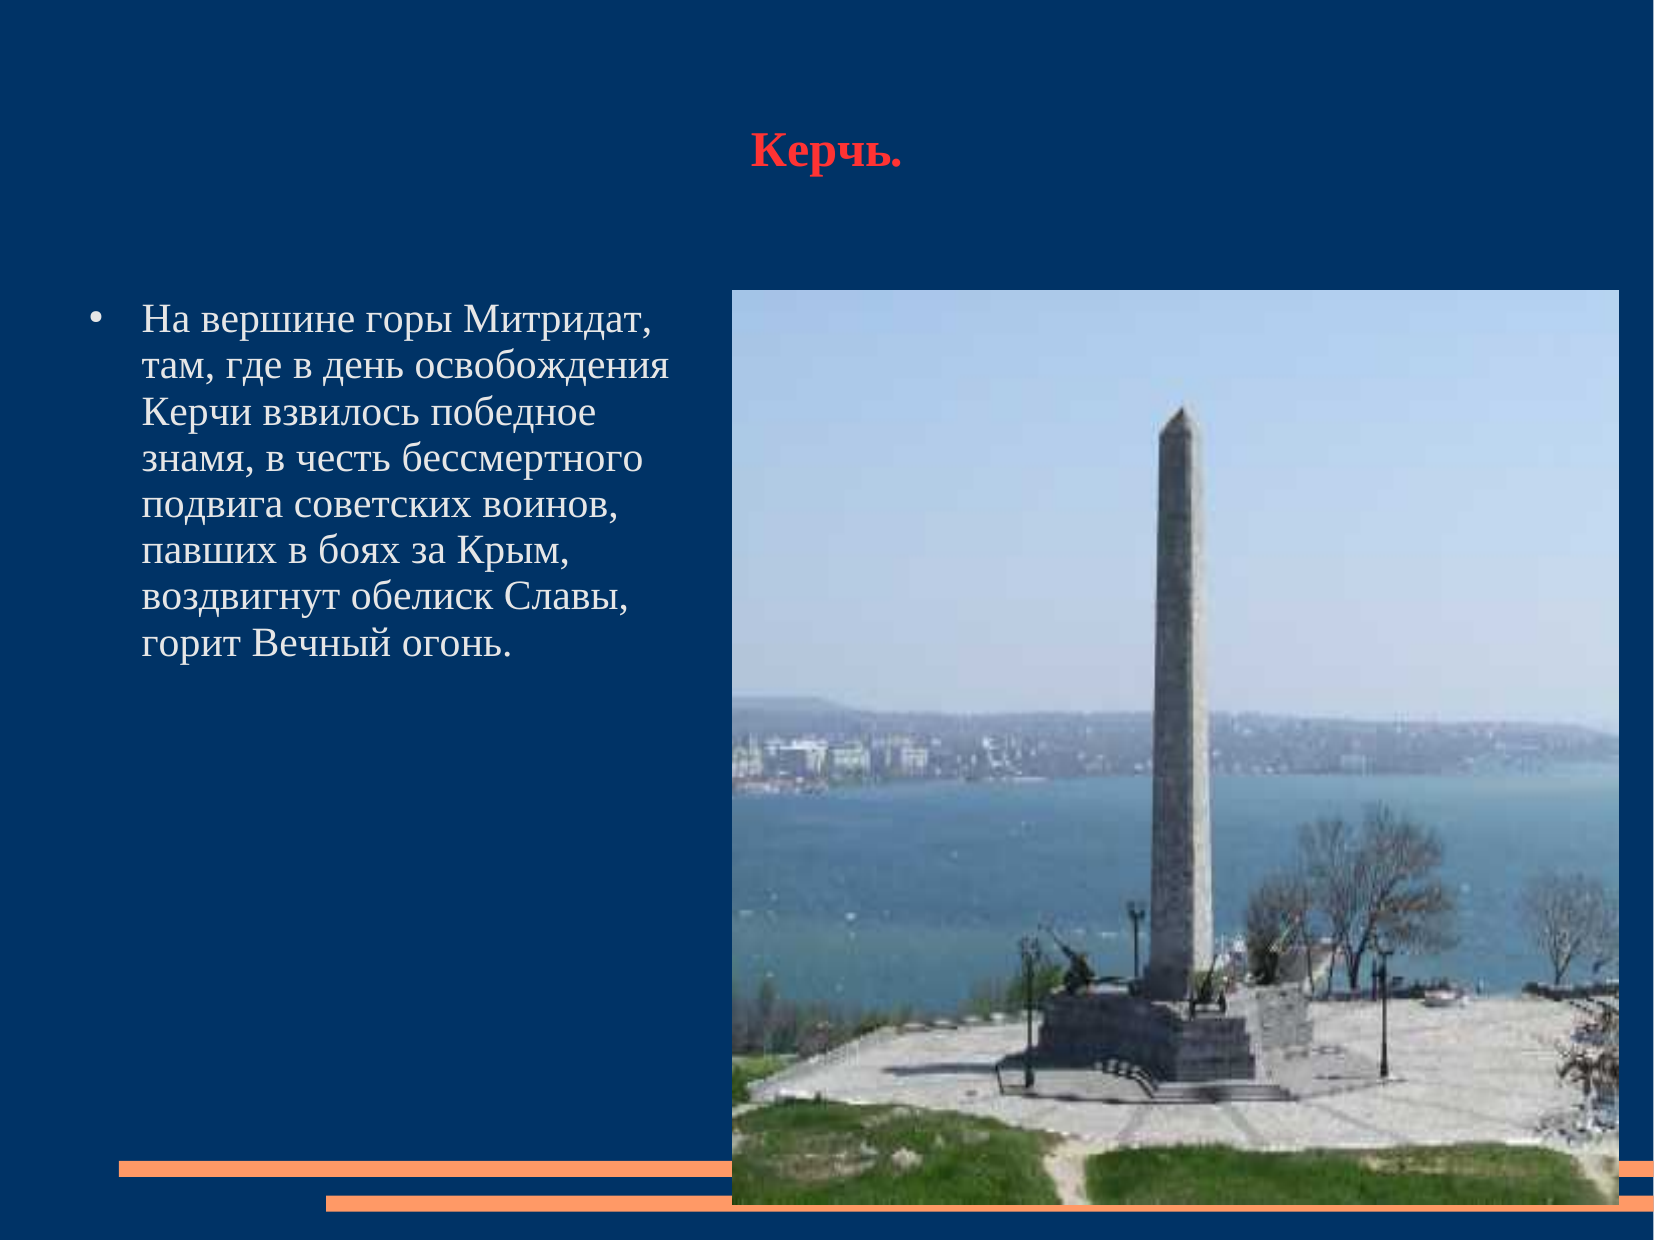

# Керчь.
На вершине горы Митридат, там, где в день освобождения Керчи взвилось победное знамя, в честь бессмертного подвига советских воинов, павших в боях за Крым, воздвигнут обелиск Славы, горит Вечный огонь.